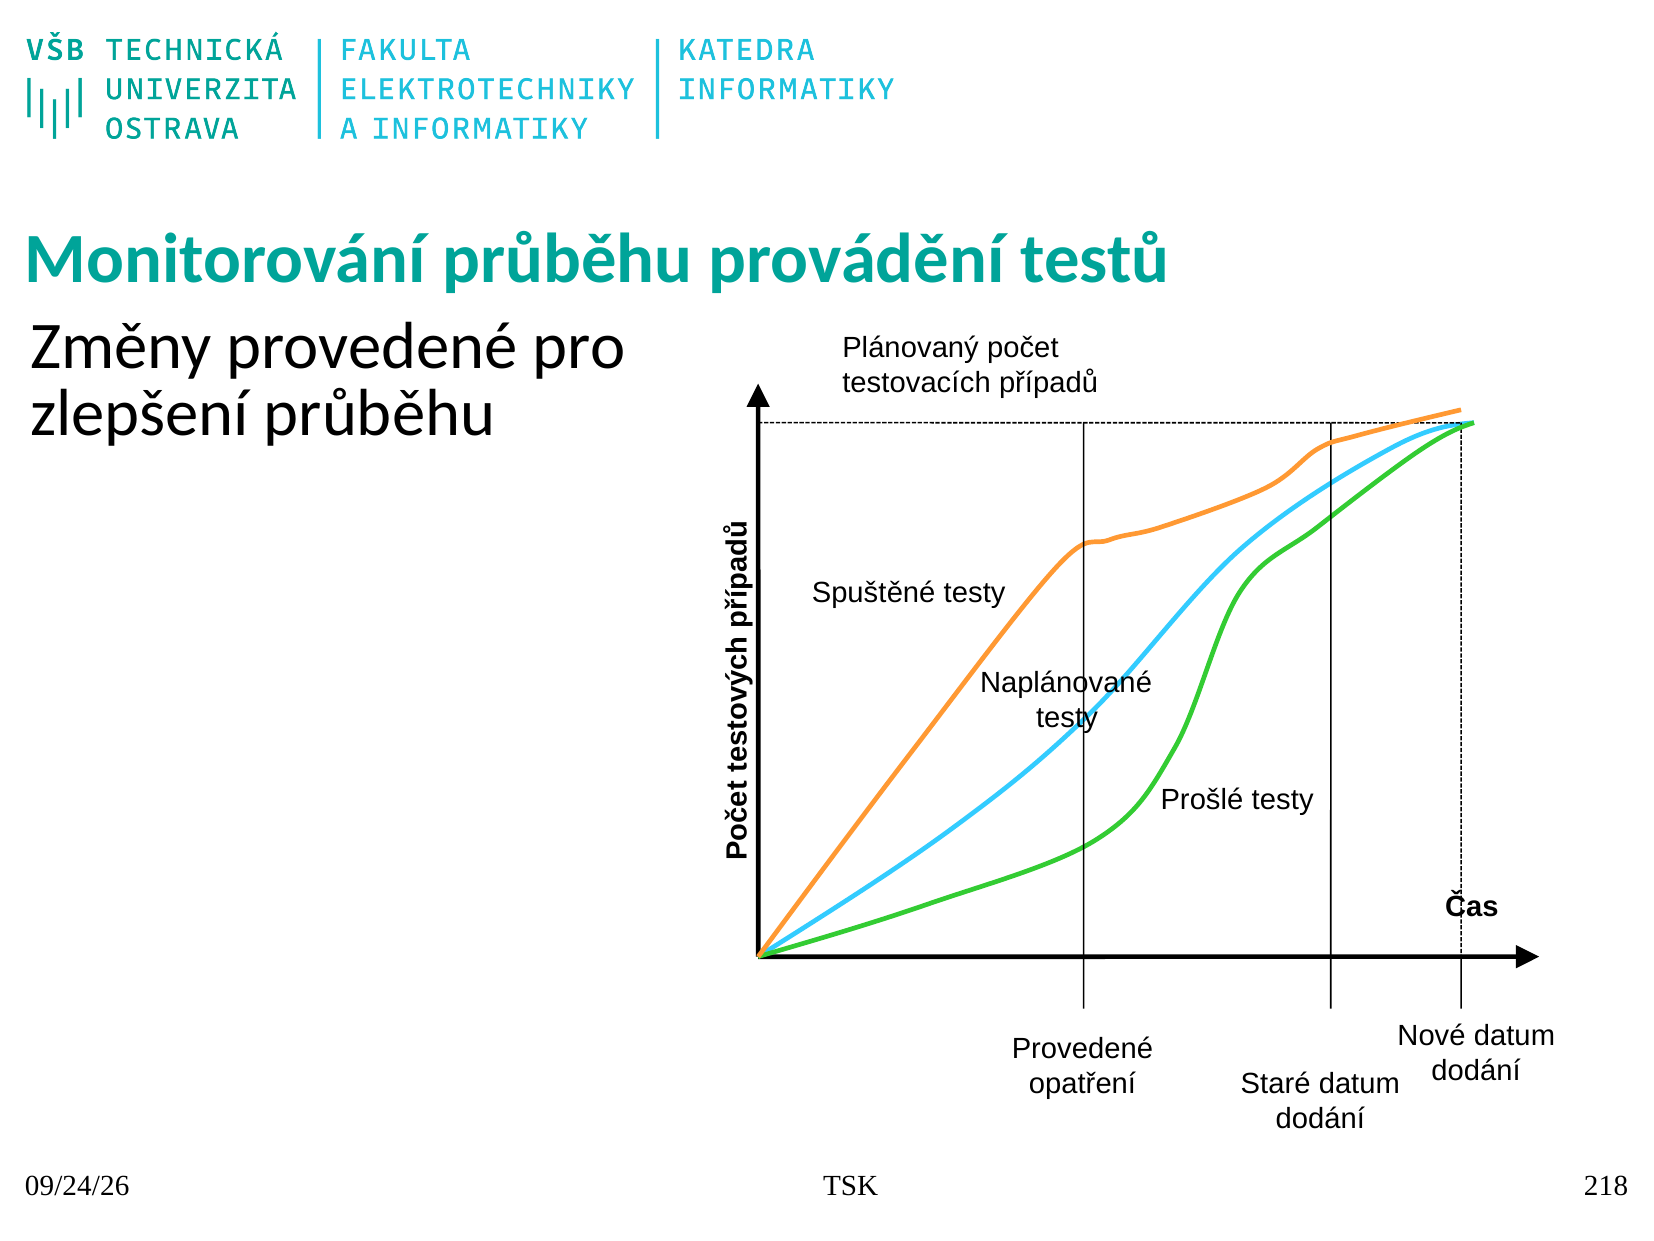

# Monitorování průběhu provádění testů
Změny provedené pro zlepšení průběhu
Plánovaný počet testovacích případů
Spuštěné testy
Naplánované testy
Počet testových případů
Prošlé testy
Čas
Nové datum dodání
Provedené opatření
Staré datum dodání
TSK
218